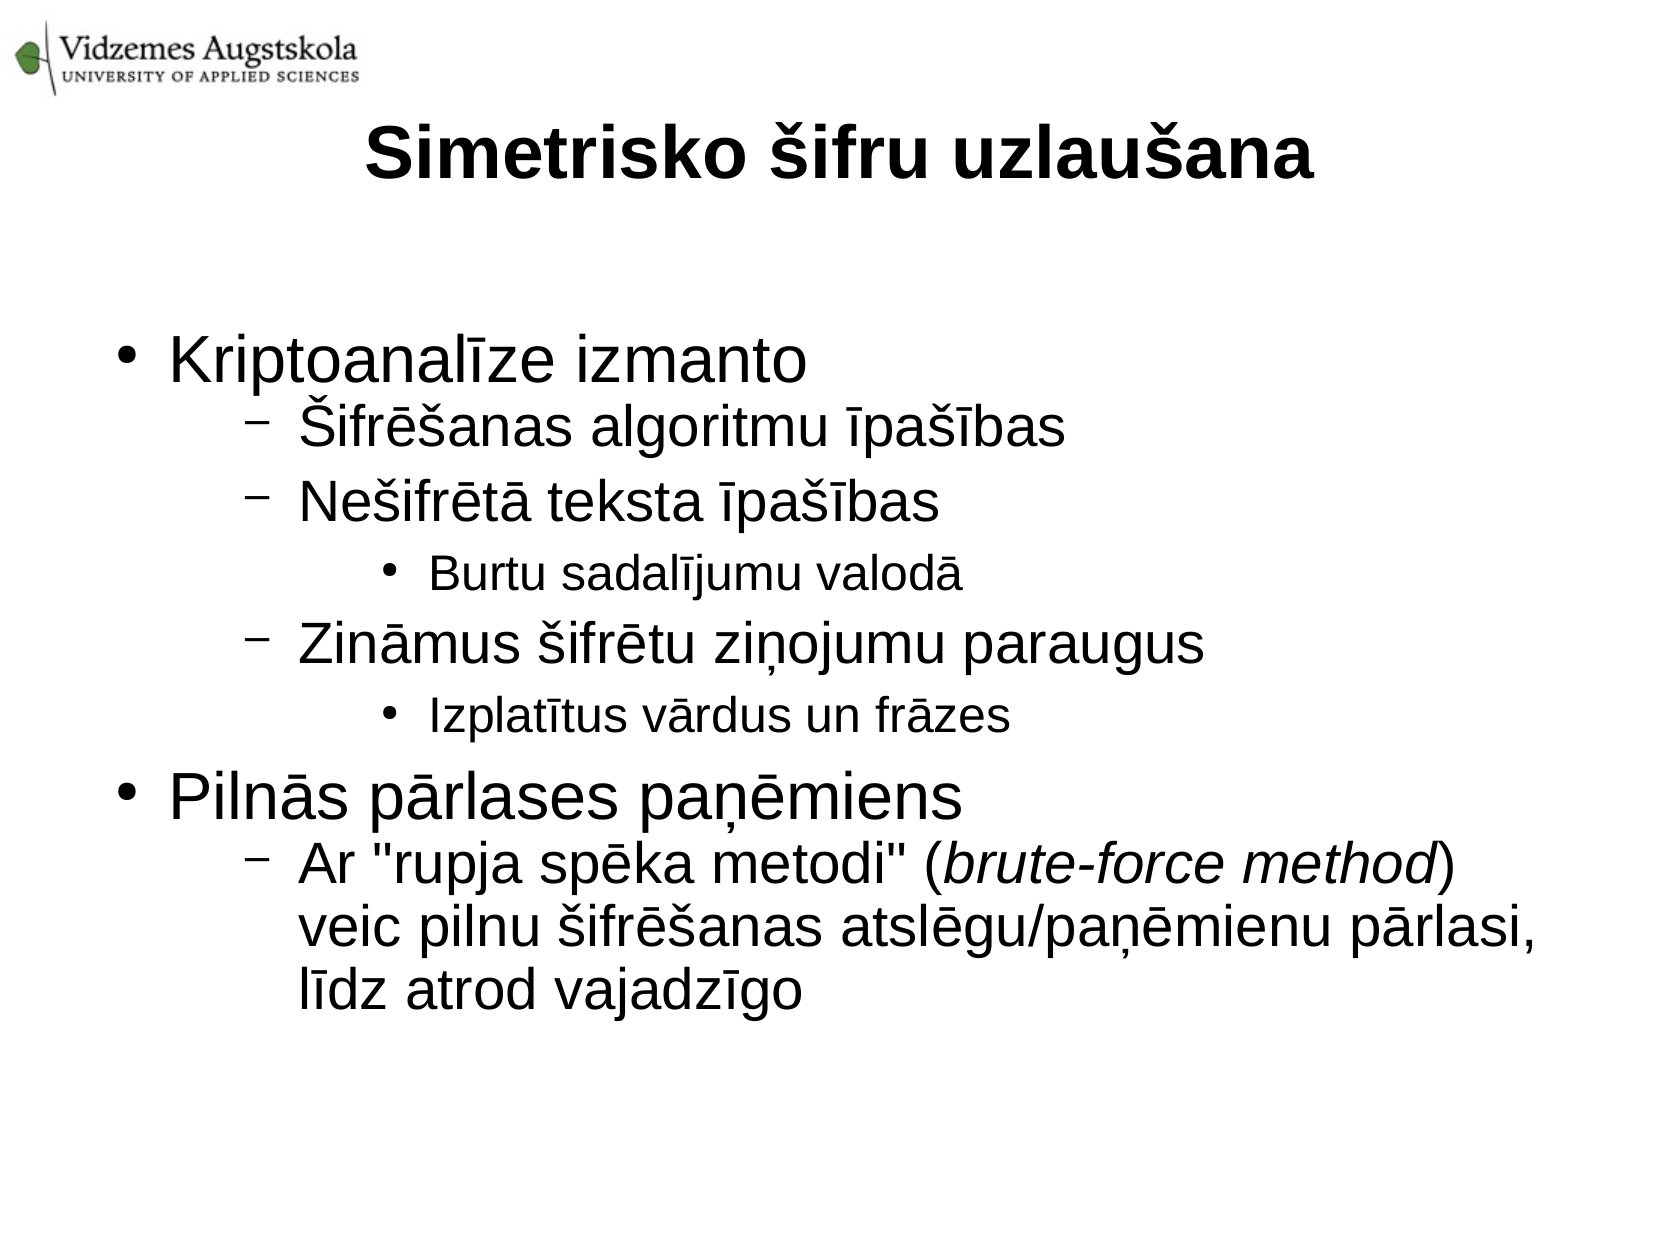

# Simetrisko šifru uzlaušana
Kriptoanalīze izmanto
Šifrēšanas algoritmu īpašības
Nešifrētā teksta īpašības
Burtu sadalījumu valodā
Zināmus šifrētu ziņojumu paraugus
Izplatītus vārdus un frāzes
Pilnās pārlases paņēmiens
Ar "rupja spēka metodi" (brute-force method) veic pilnu šifrēšanas atslēgu/paņēmienu pārlasi, līdz atrod vajadzīgo